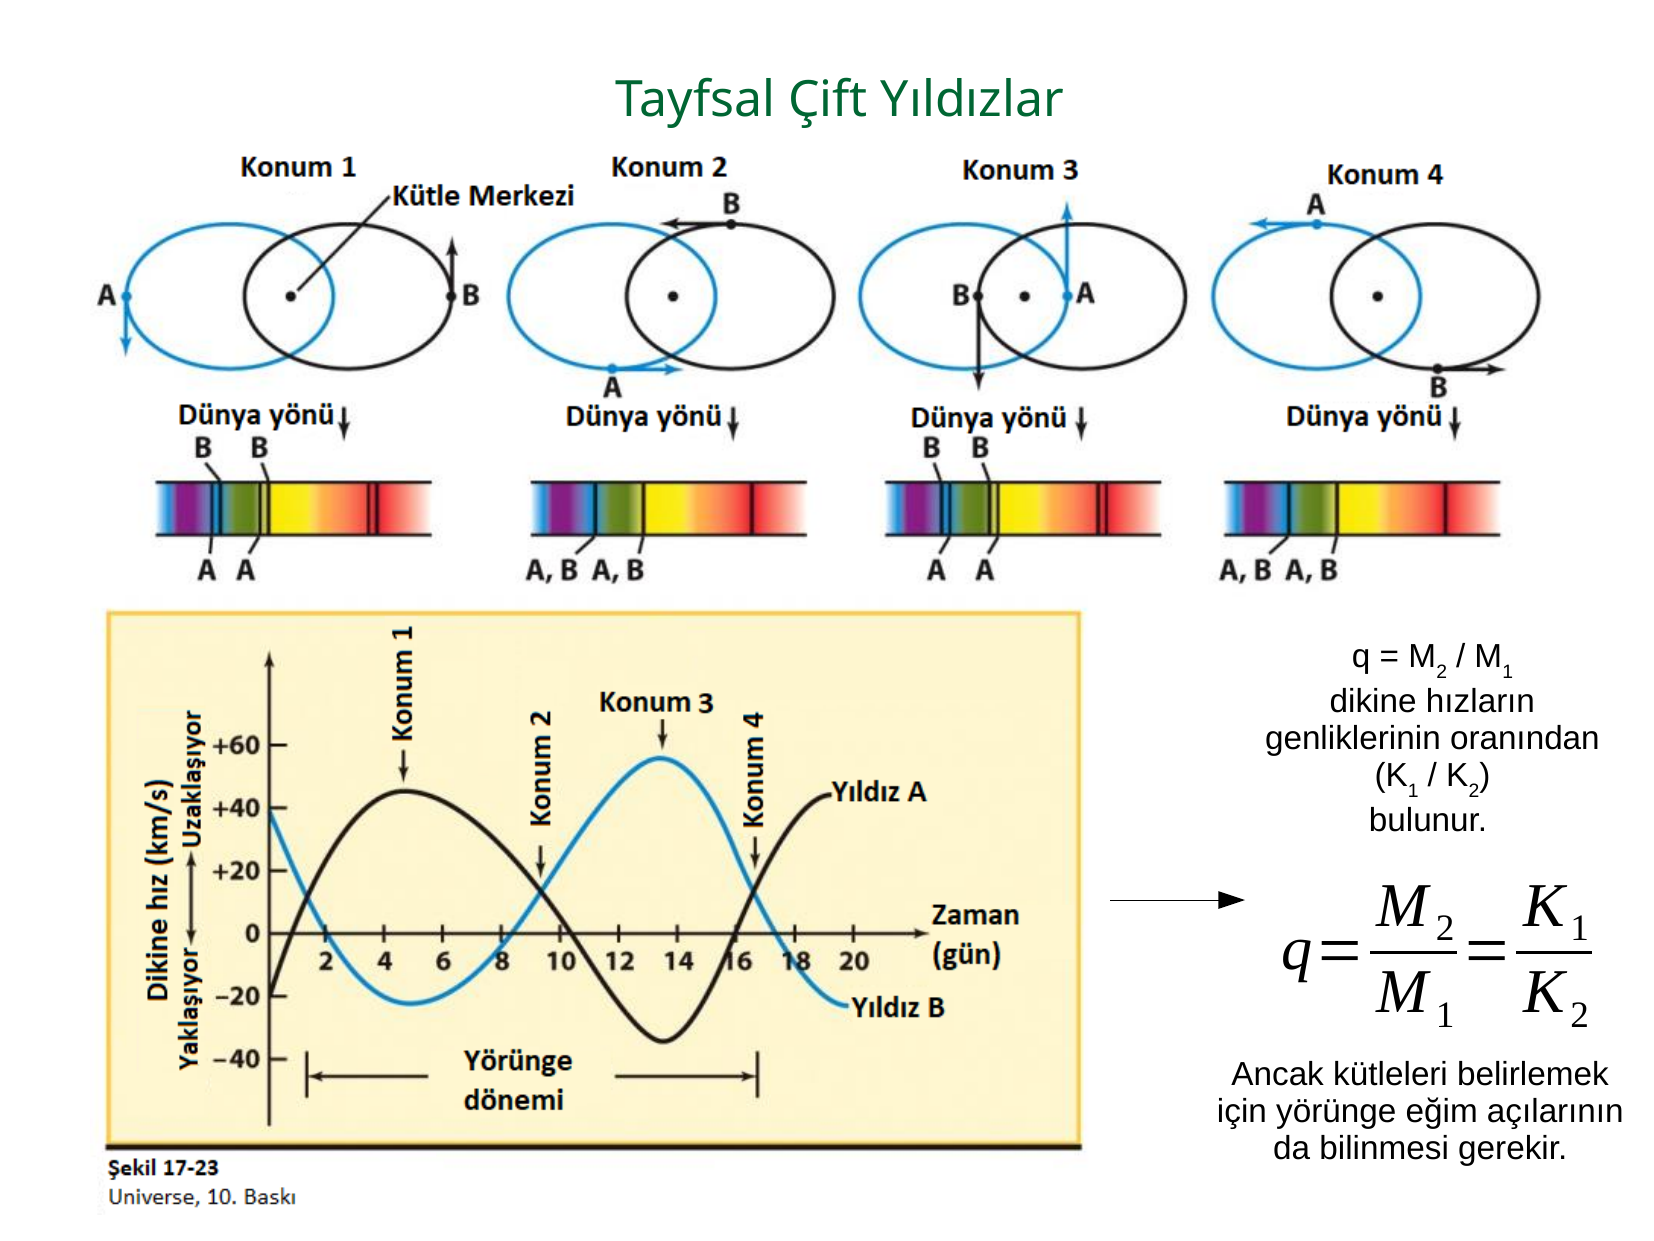

Tayfsal Çift Yıldızlar
q = M2 / M1
dikine hızların genliklerinin oranından
(K1 / K2)
bulunur.
Ancak kütleleri belirlemek için yörünge eğim açılarının da bilinmesi gerekir.